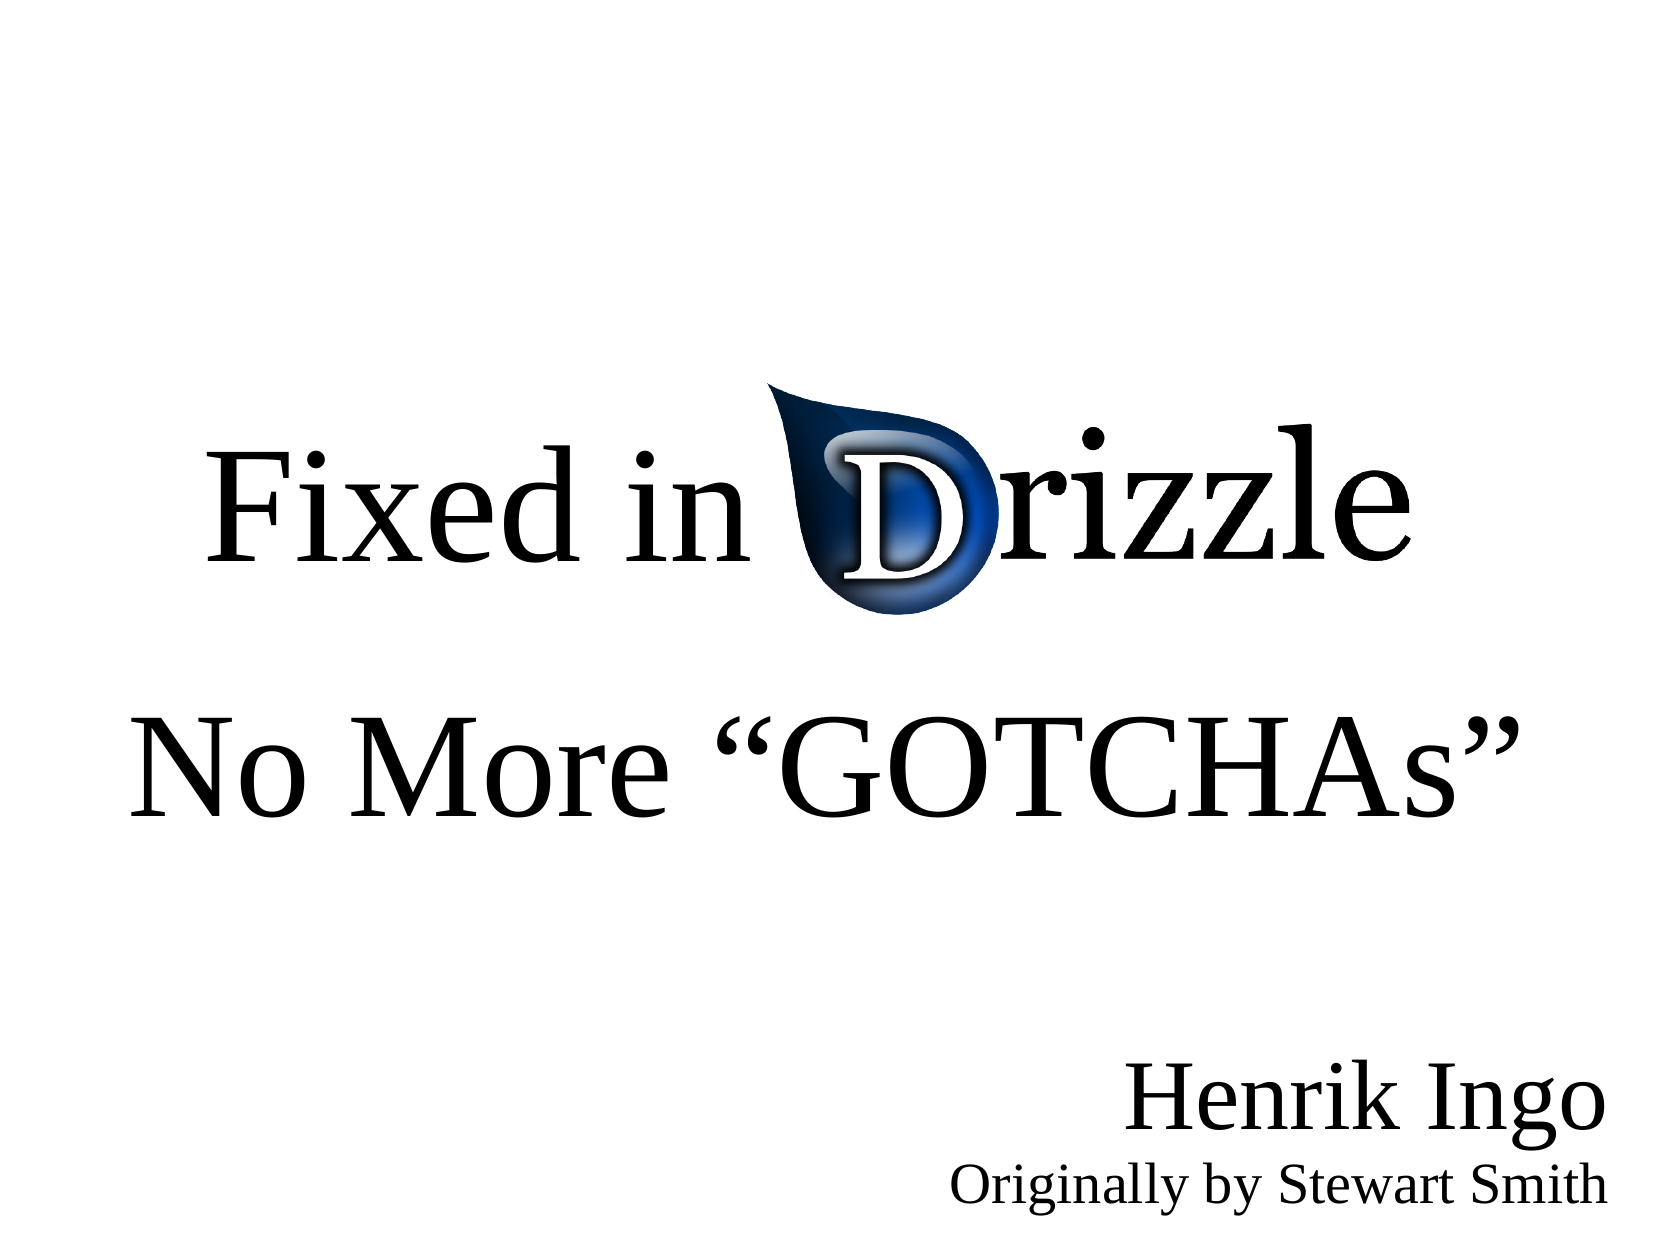

# Fixed in Drizzle
No More “GOTCHAs”
Henrik Ingo
Originally by Stewart Smith